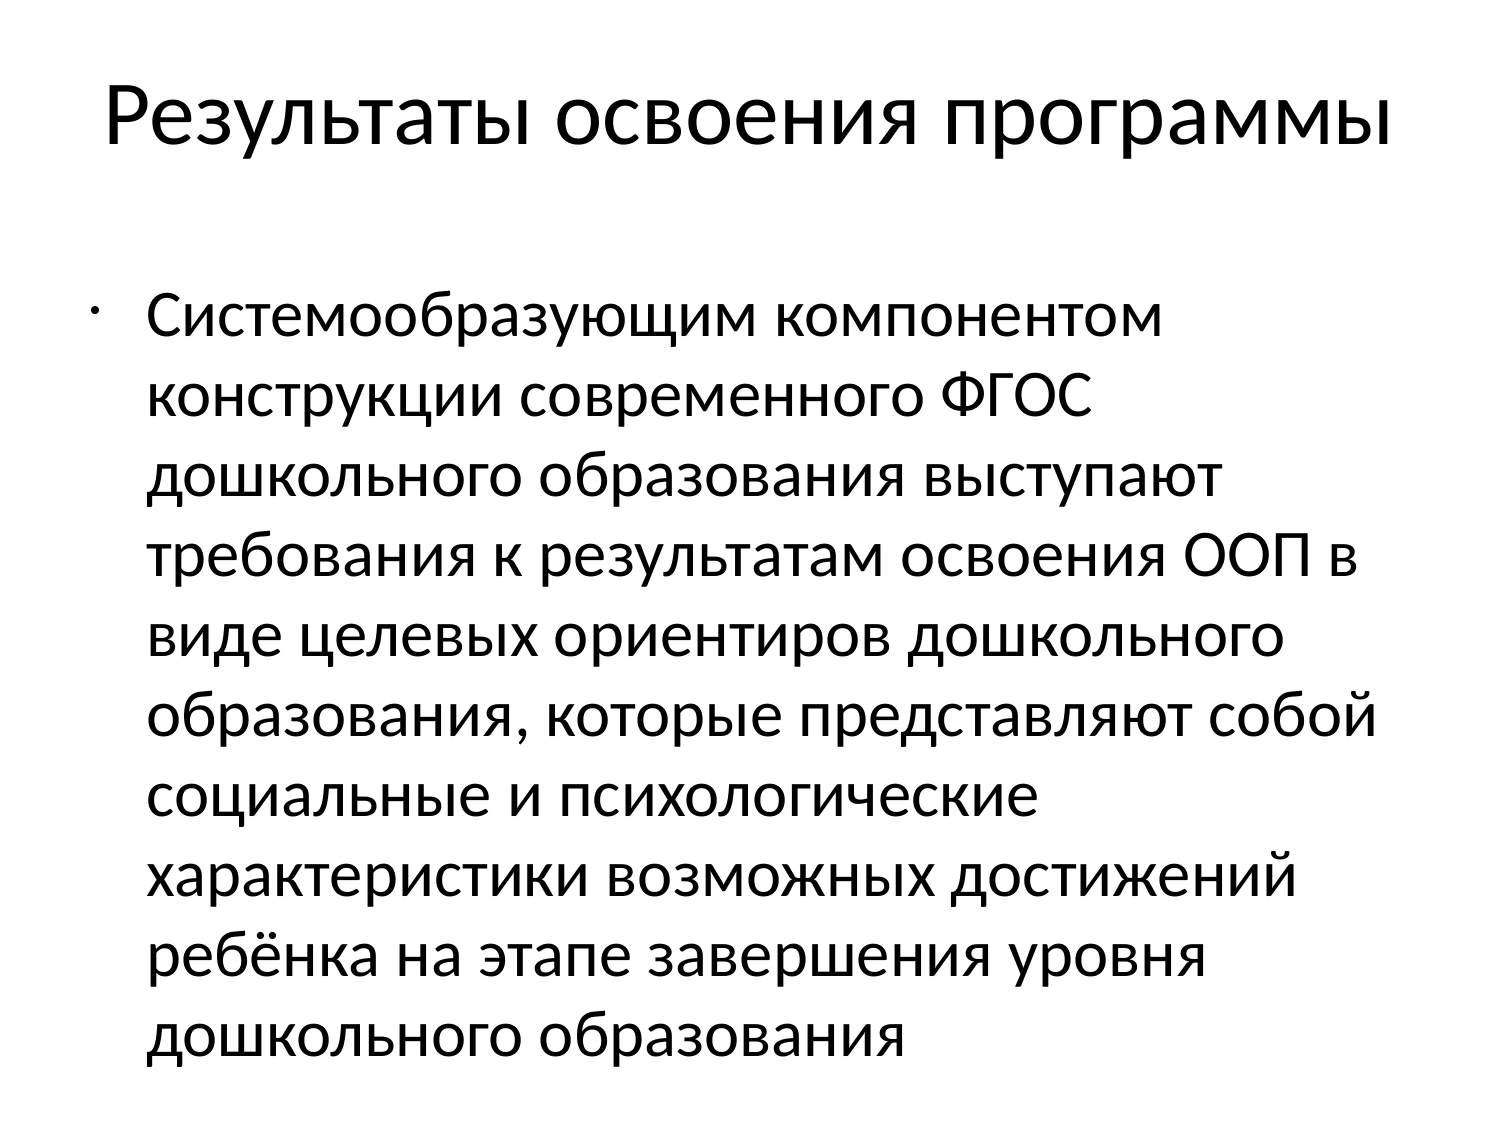

# Результаты освоения программы
Системообразующим компонентом конструкции современного ФГОС дошкольного образования выступают требования к результатам освоения ООП в виде целевых ориентиров дошкольного образования, которые представляют собой социальные и психологические характеристики возможных достижений ребёнка на этапе завершения уровня дошкольного образования